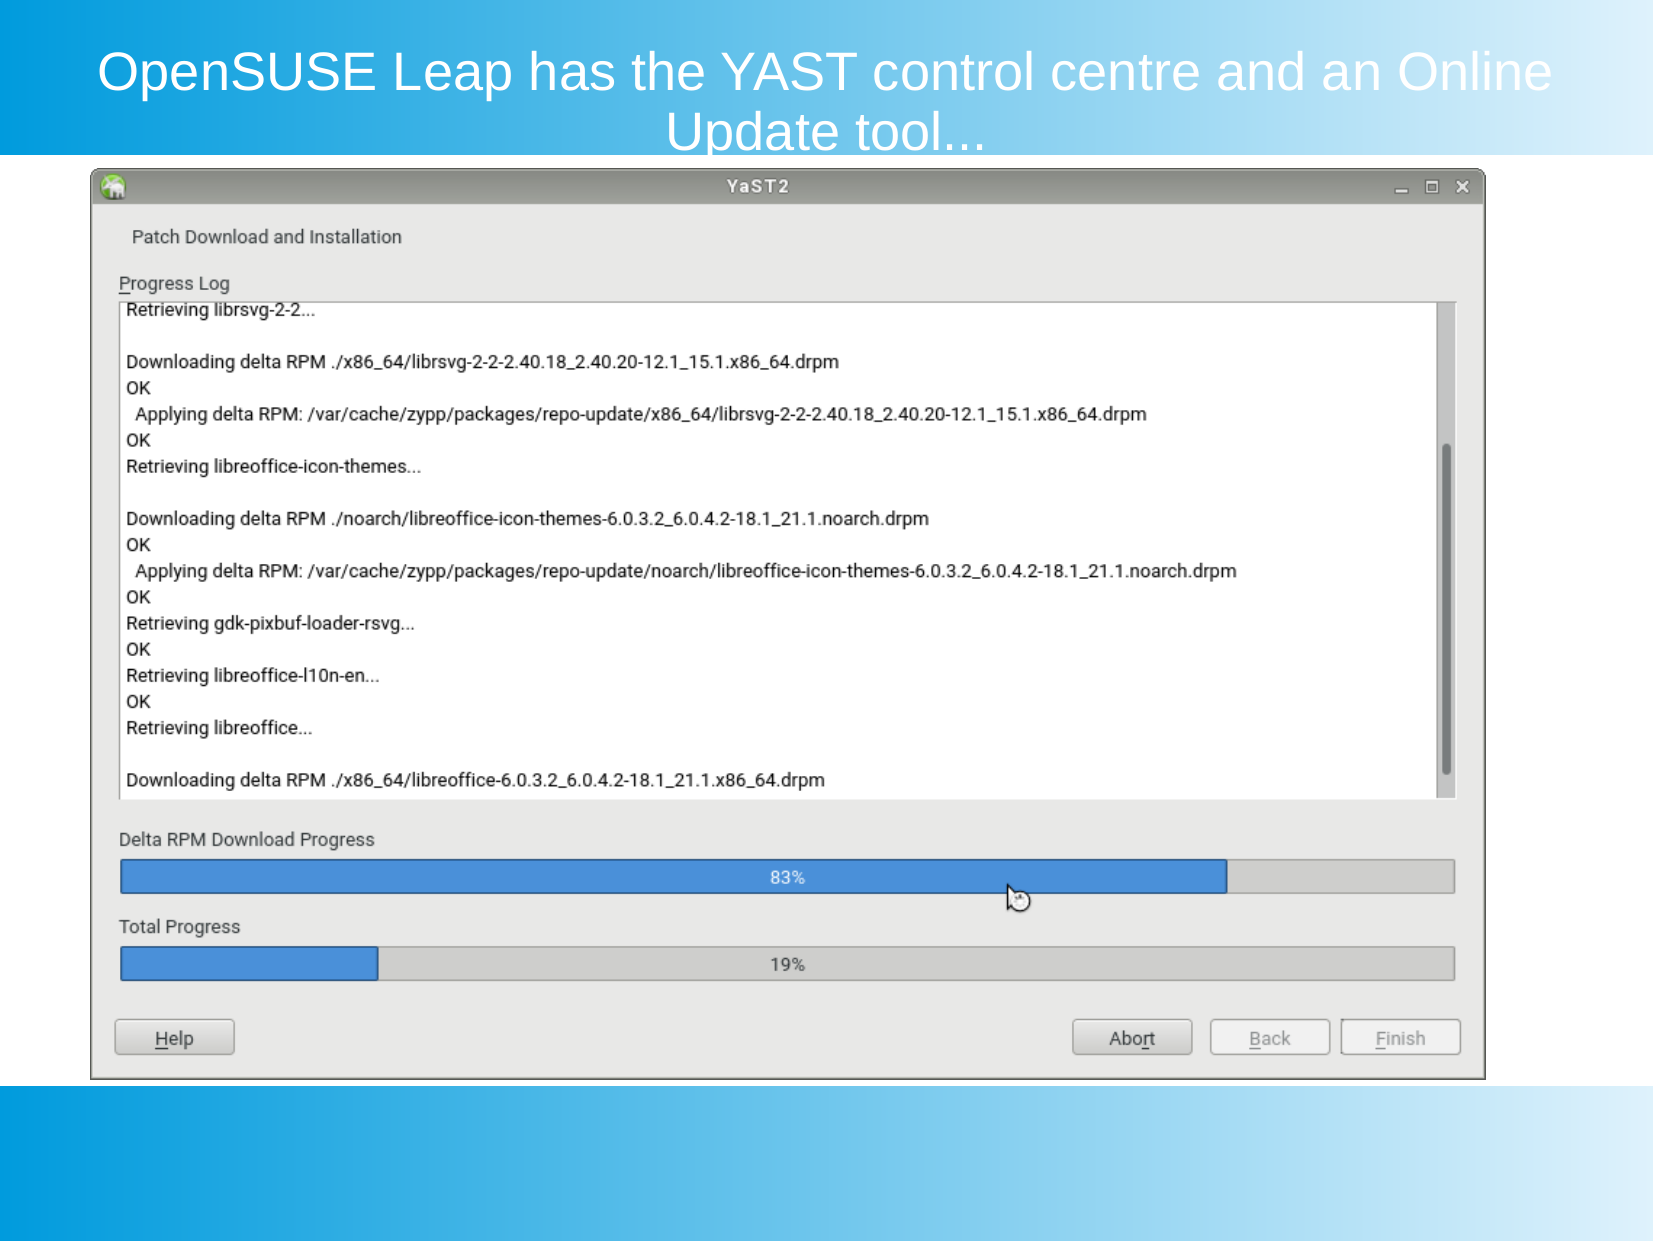

# OpenSUSE Leap has the YAST control centre and an Online Update tool...